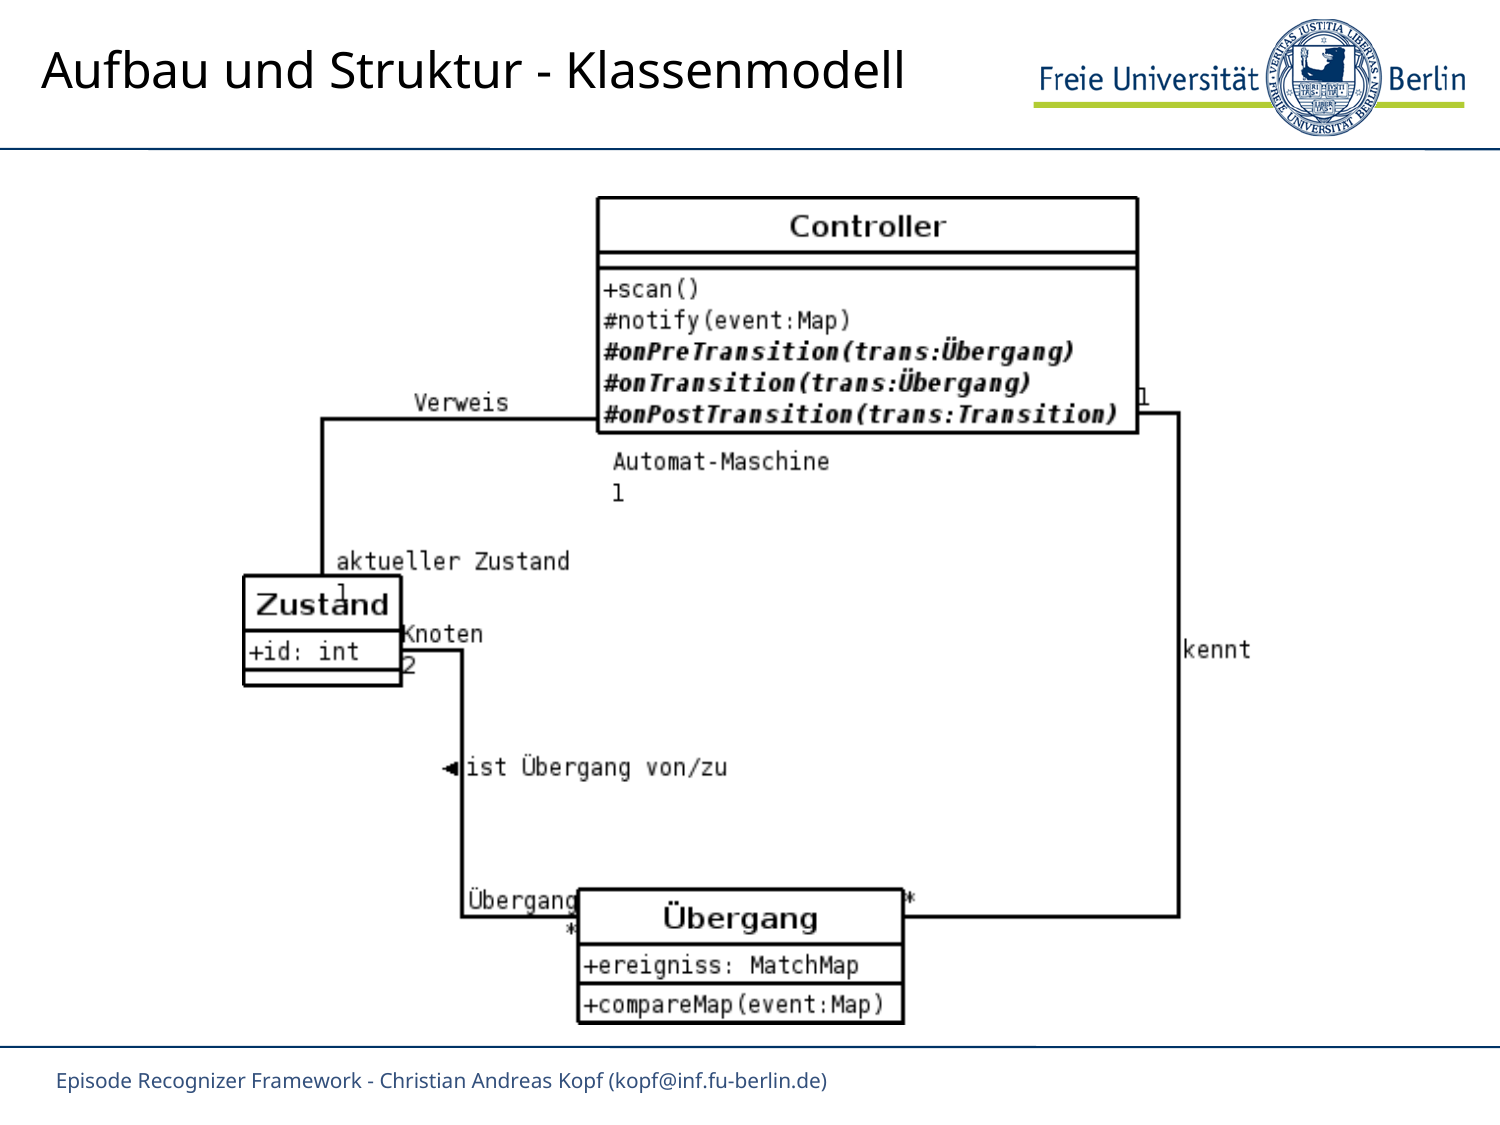

# Aufbau und Struktur - Klassenmodell
Episode Recognizer Framework - Christian Andreas Kopf (kopf@inf.fu-berlin.de)